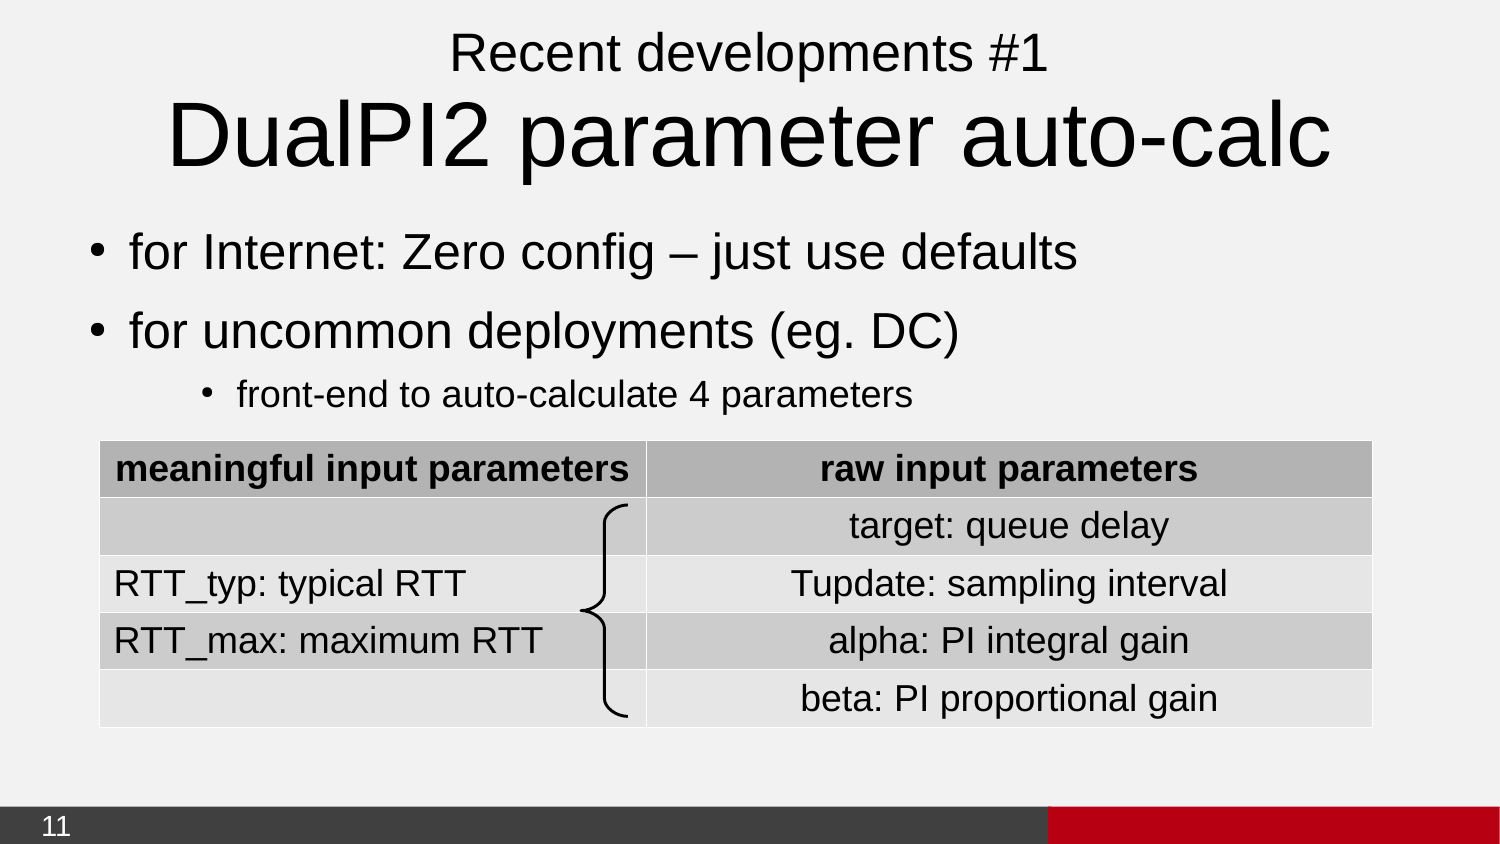

# Recent developments #1 DualPI2 parameter auto-calc
for Internet: Zero config – just use defaults
for uncommon deployments (eg. DC)
front-end to auto-calculate 4 parameters
| meaningful input parameters | raw input parameters |
| --- | --- |
| | target: queue delay |
| RTT\_typ: typical RTT | Tupdate: sampling interval |
| RTT\_max: maximum RTT | alpha: PI integral gain |
| | beta: PI proportional gain |
11